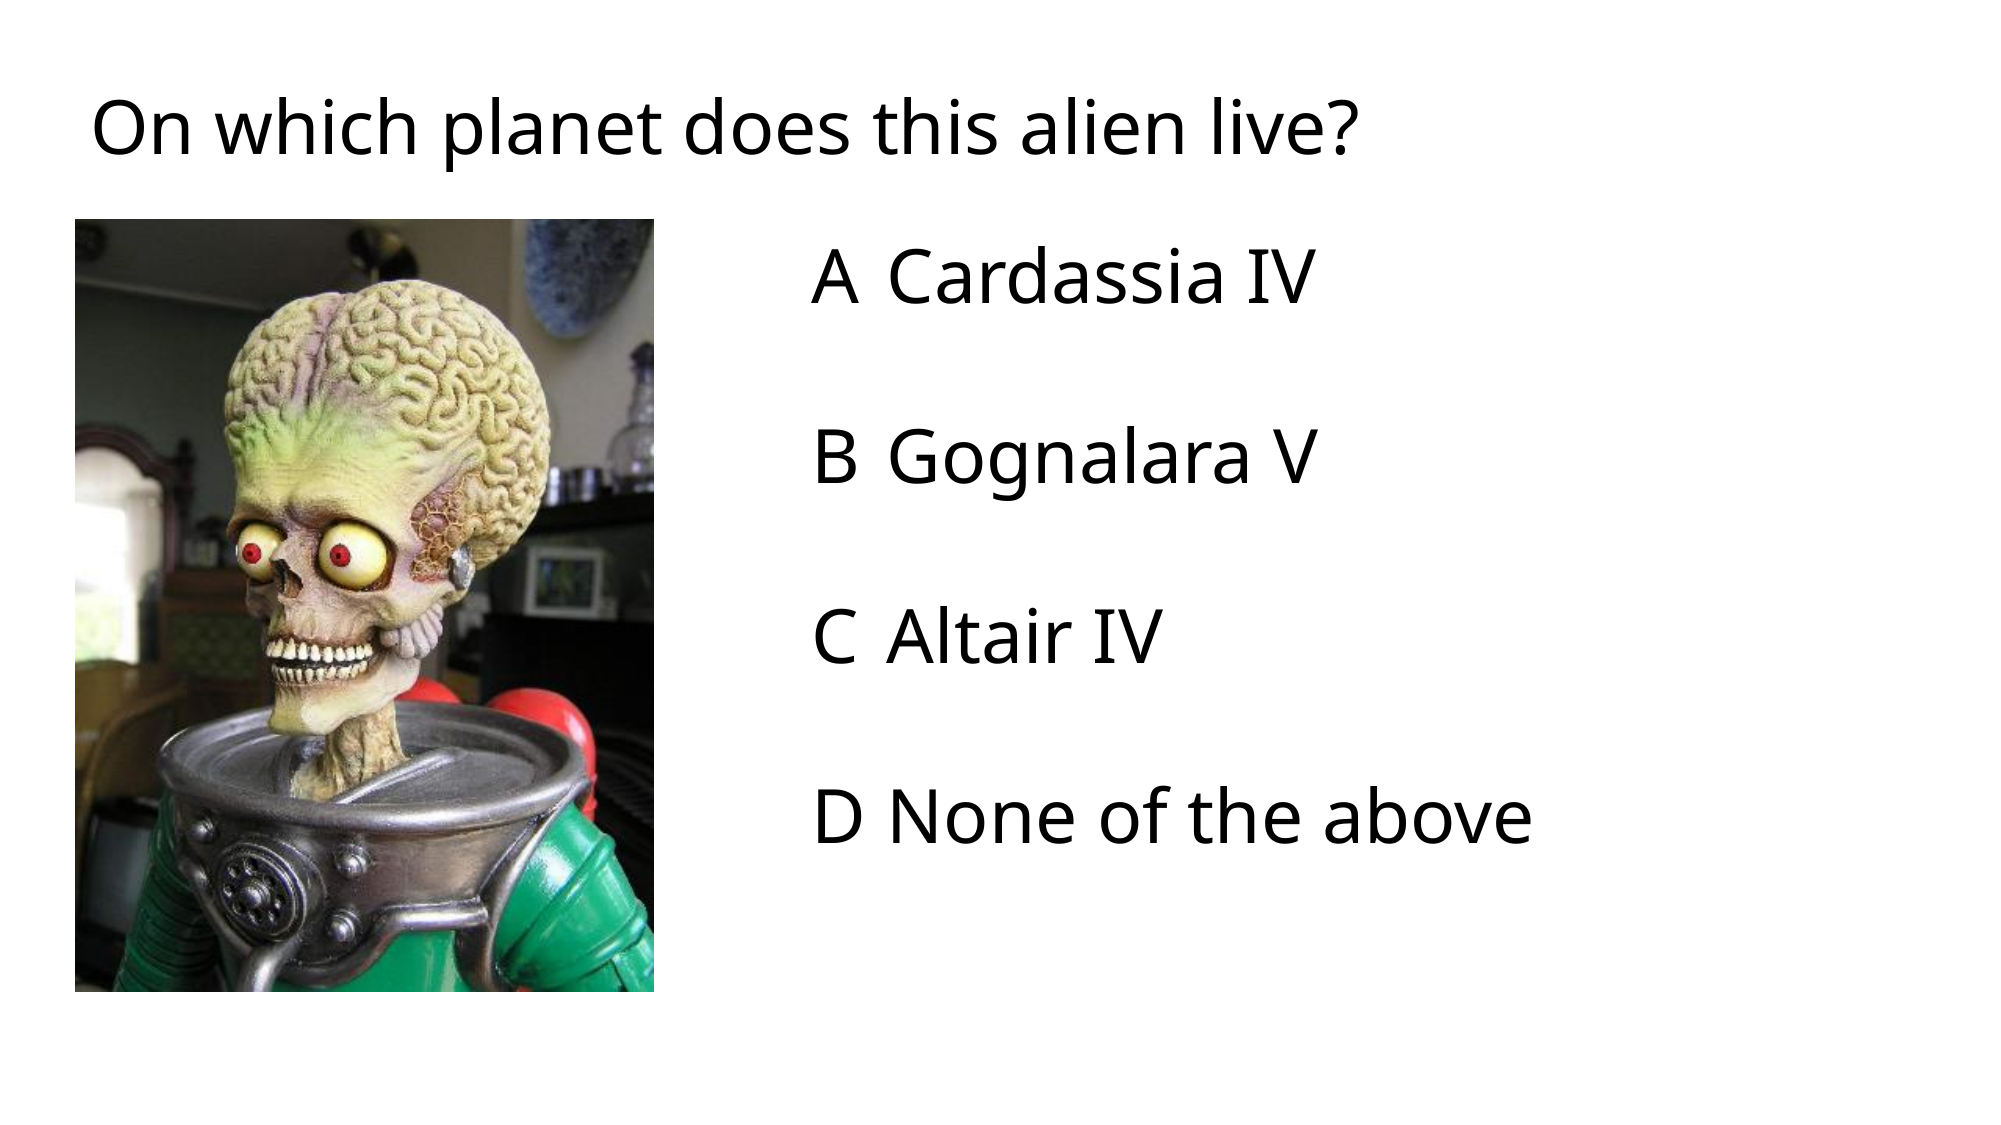

On which planet does this alien live?
A	Cardassia IV
B	Gognalara V
C	Altair IV
D	None of the above